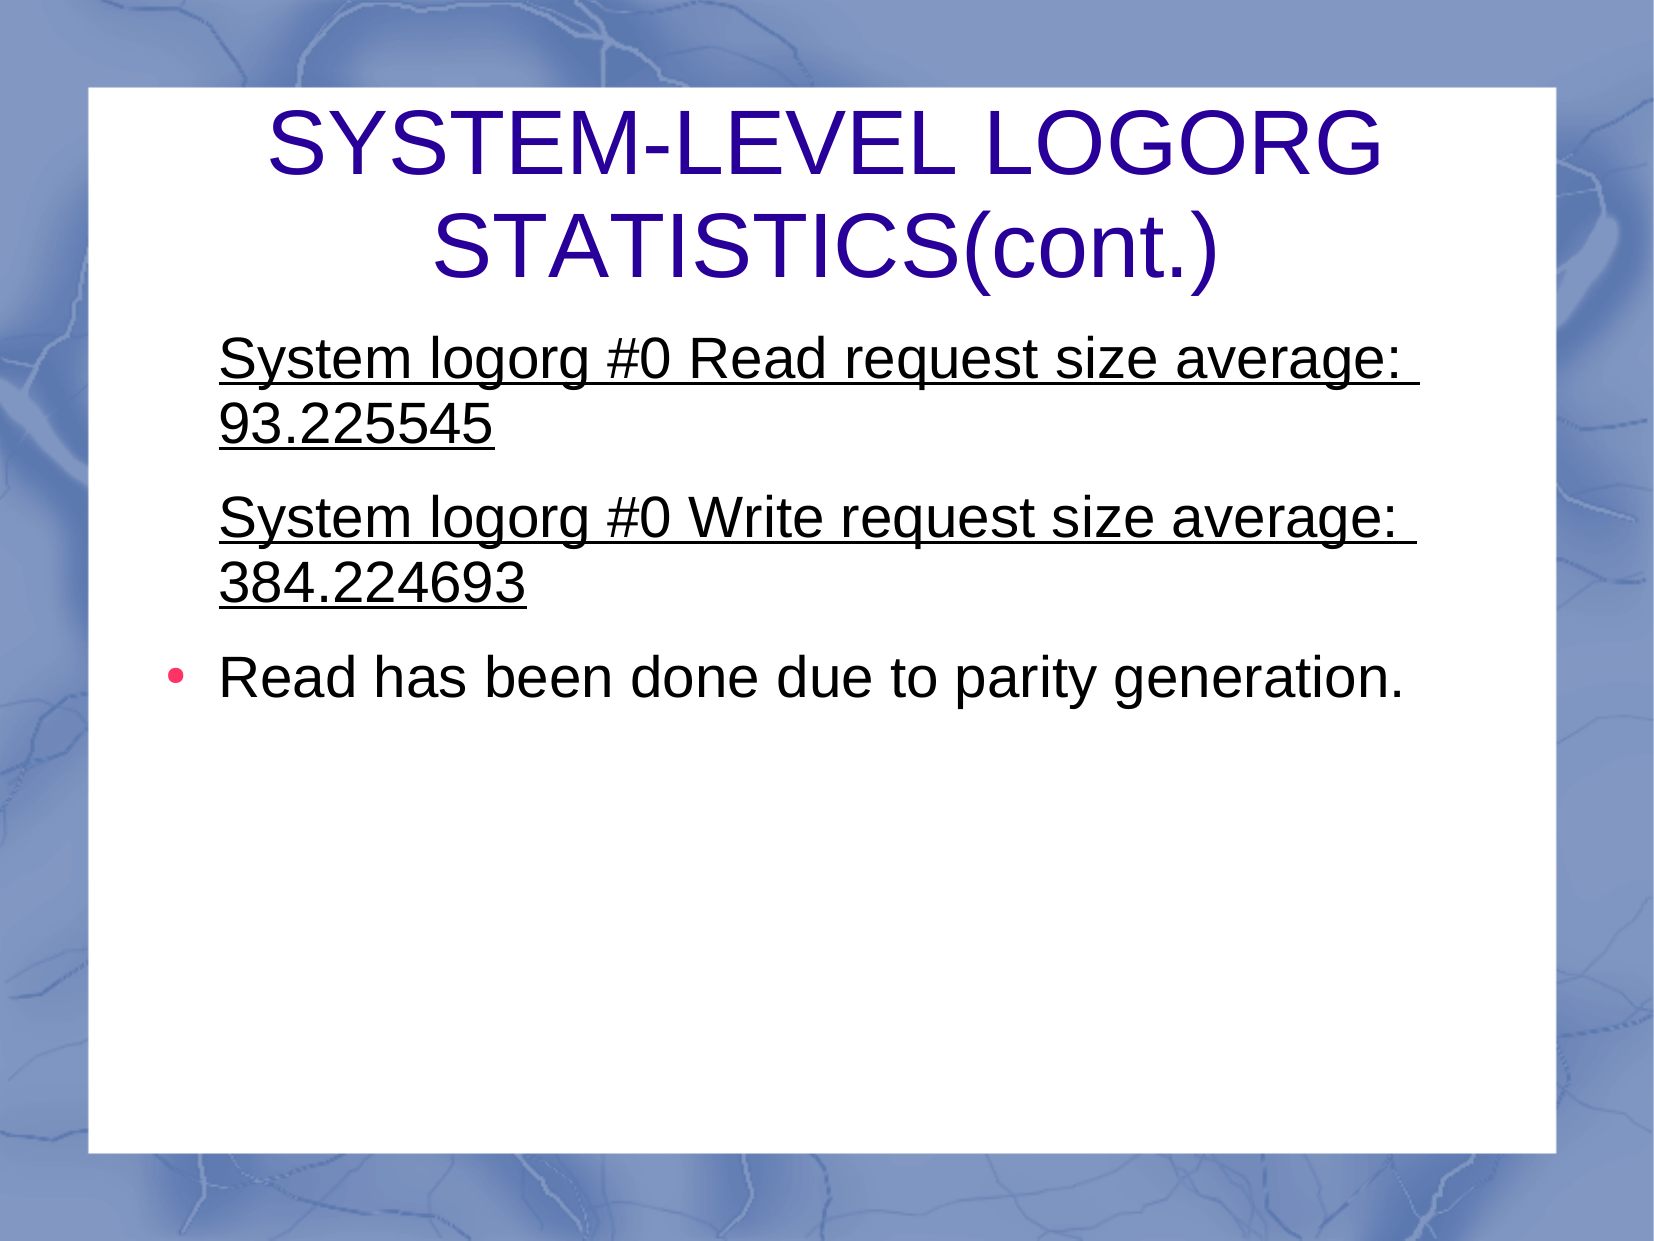

# SYSTEM-LEVEL LOGORG STATISTICS(cont.)
System logorg #0 Read request size average: 	93.225545
System logorg #0 Write request size average: 	384.224693
Read has been done due to parity generation.